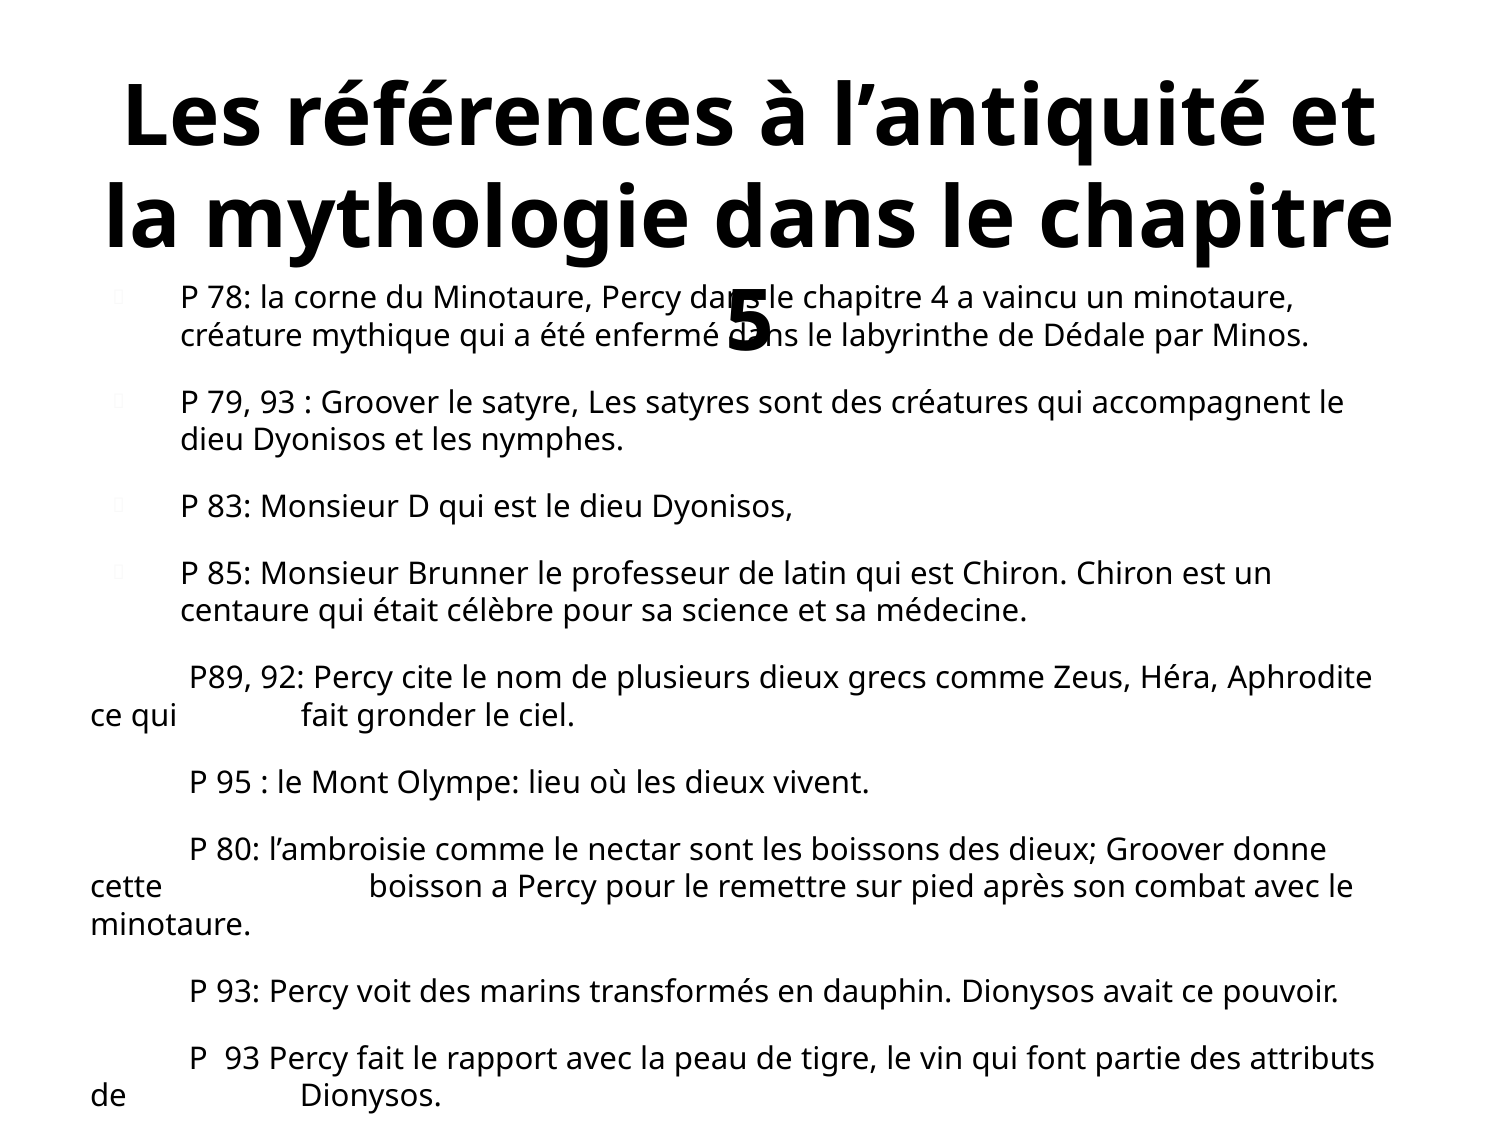

# Les références à l’antiquité et la mythologie dans le chapitre 5
P 78: la corne du Minotaure, Percy dans le chapitre 4 a vaincu un minotaure, créature mythique qui a été enfermé dans le labyrinthe de Dédale par Minos.
P 79, 93 : Groover le satyre, Les satyres sont des créatures qui accompagnent le dieu Dyonisos et les nymphes.
P 83: Monsieur D qui est le dieu Dyonisos,
P 85: Monsieur Brunner le professeur de latin qui est Chiron. Chiron est un centaure qui était célèbre pour sa science et sa médecine.
 P89, 92: Percy cite le nom de plusieurs dieux grecs comme Zeus, Héra, Aphrodite ce qui fait gronder le ciel.
 P 95 : le Mont Olympe: lieu où les dieux vivent.
 P 80: l’ambroisie comme le nectar sont les boissons des dieux; Groover donne cette boisson a Percy pour le remettre sur pied après son combat avec le minotaure.
 P 93: Percy voit des marins transformés en dauphin. Dionysos avait ce pouvoir.
 P 93 Percy fait le rapport avec la peau de tigre, le vin qui font partie des attributs de Dionysos.